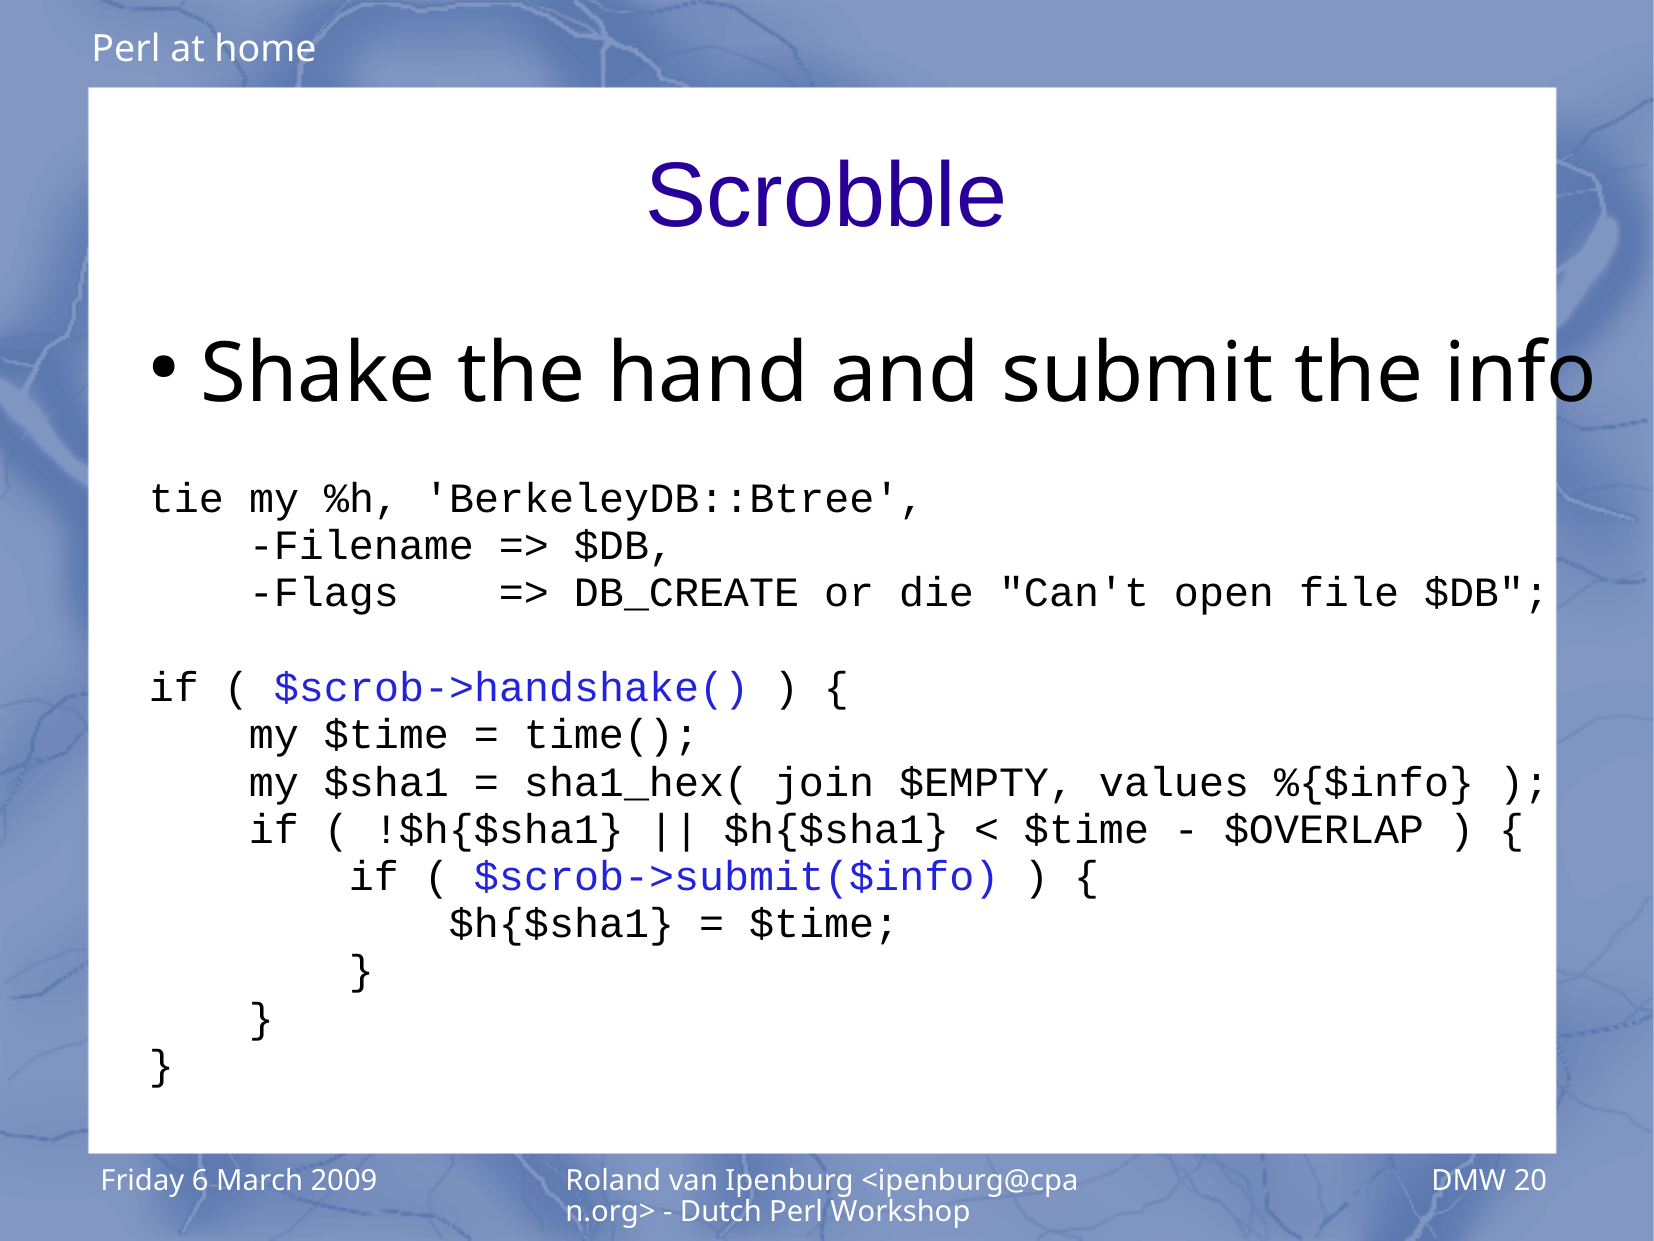

# Scrobble
 Shake the hand and submit the info
tie my %h, 'BerkeleyDB::Btree',
 -Filename => $DB,
 -Flags => DB_CREATE or die "Can't open file $DB";
if ( $scrob->handshake() ) {
 my $time = time();
 my $sha1 = sha1_hex( join $EMPTY, values %{$info} );
 if ( !$h{$sha1} || $h{$sha1} < $time - $OVERLAP ) {
 if ( $scrob->submit($info) ) {
 $h{$sha1} = $time;
 }
 }
}
Friday 6 March 2009
Roland van Ipenburg <ipenburg@cpan.org> - Dutch Perl Workshop
20